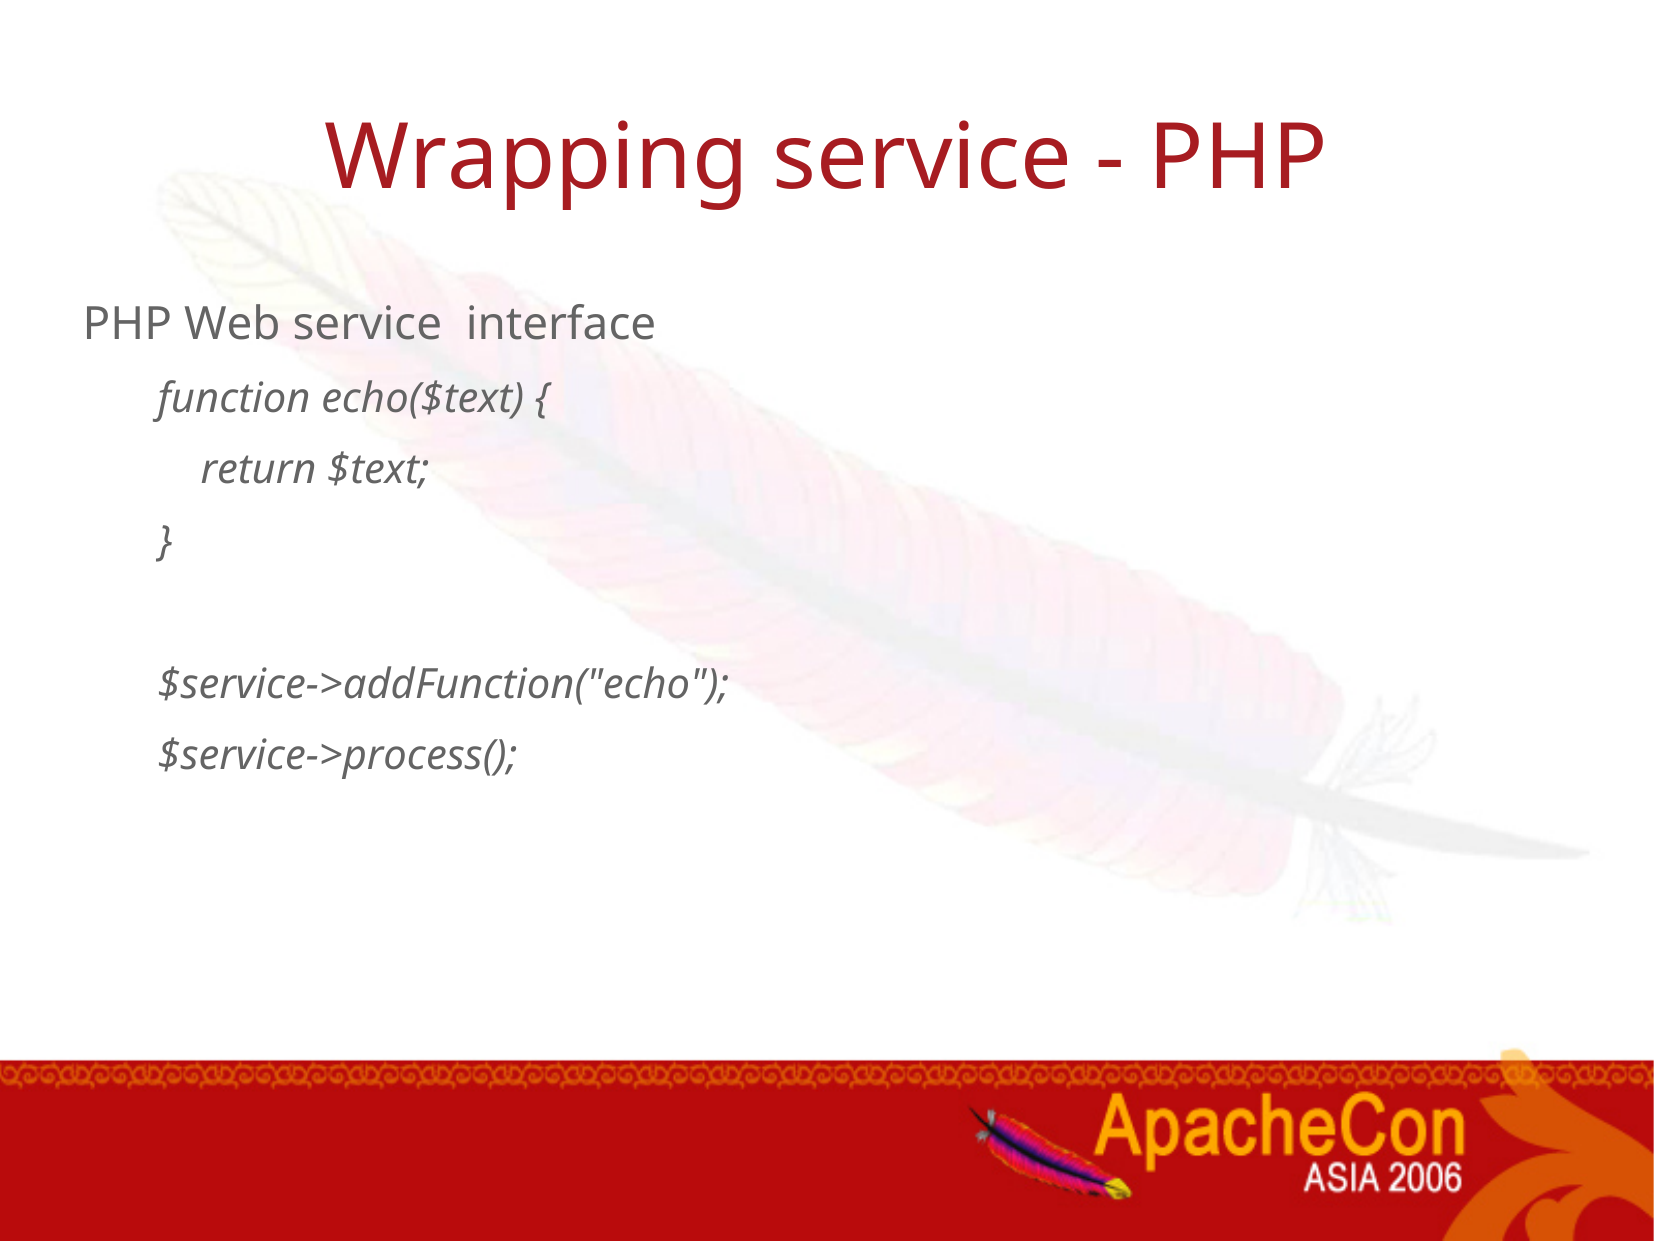

# Wrapping service - PHP
PHP Web service interface
function echo($text) {
 return $text;
}
$service->addFunction("echo");
$service->process();